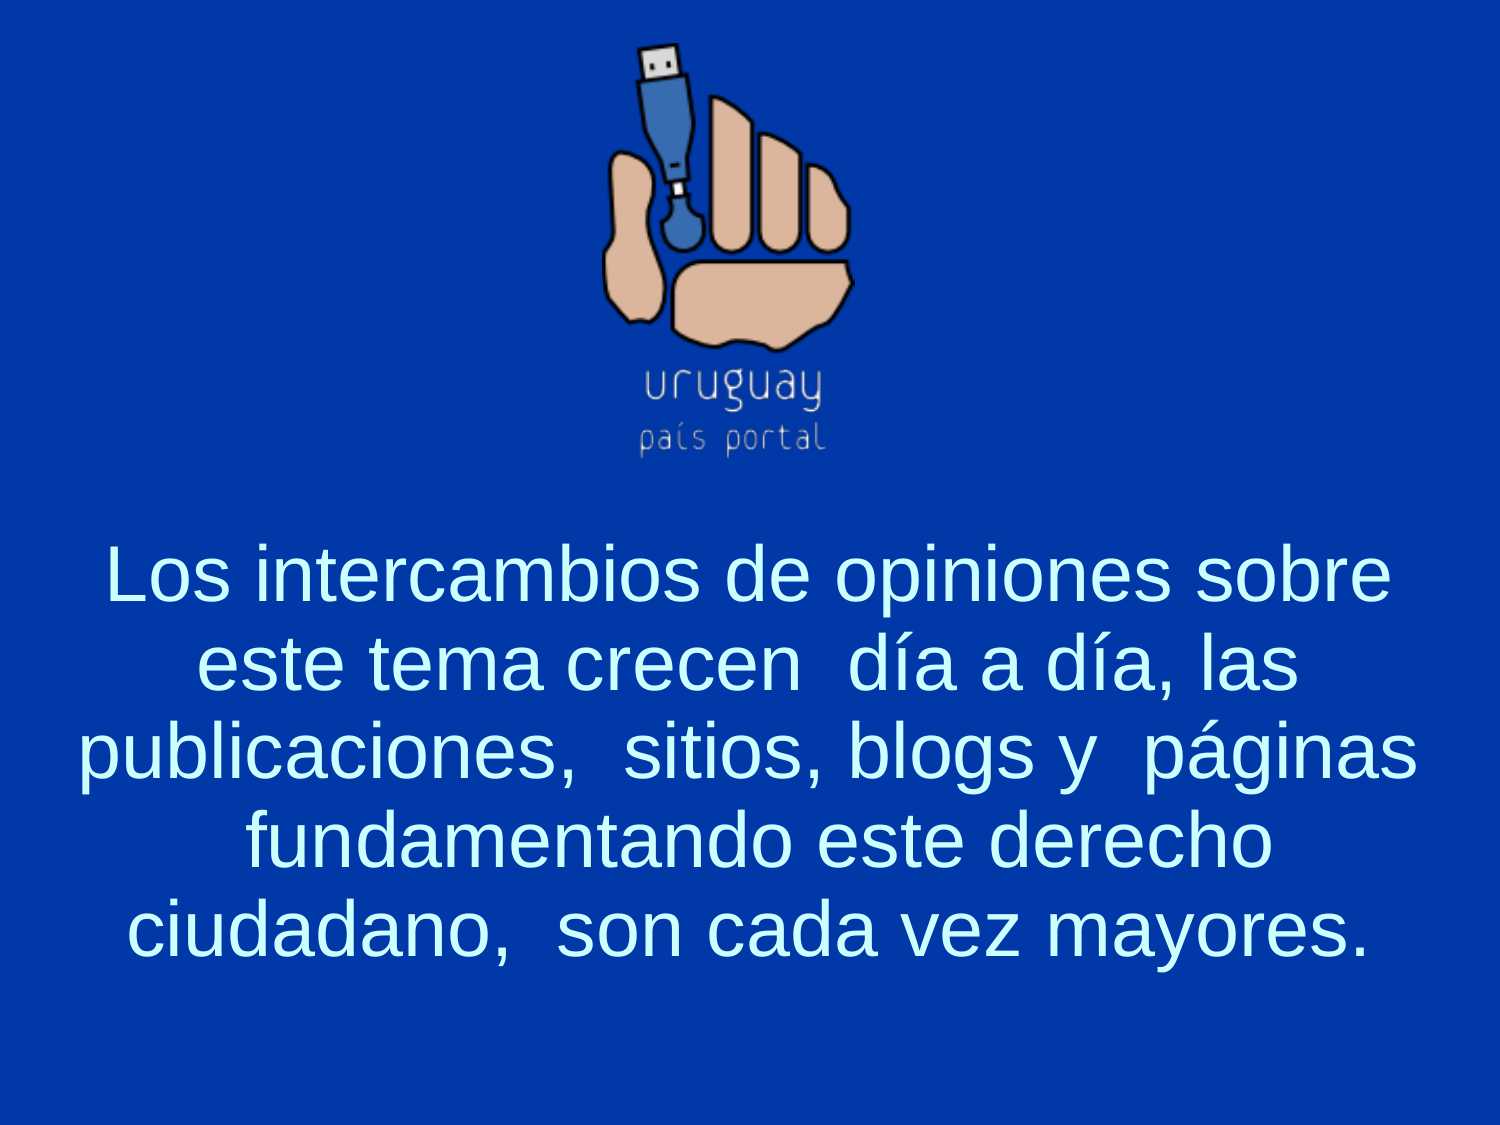

# Los intercambios de opiniones sobre este tema crecen día a día, las publicaciones, sitios, blogs y páginas fundamentando este derecho ciudadano, son cada vez mayores.